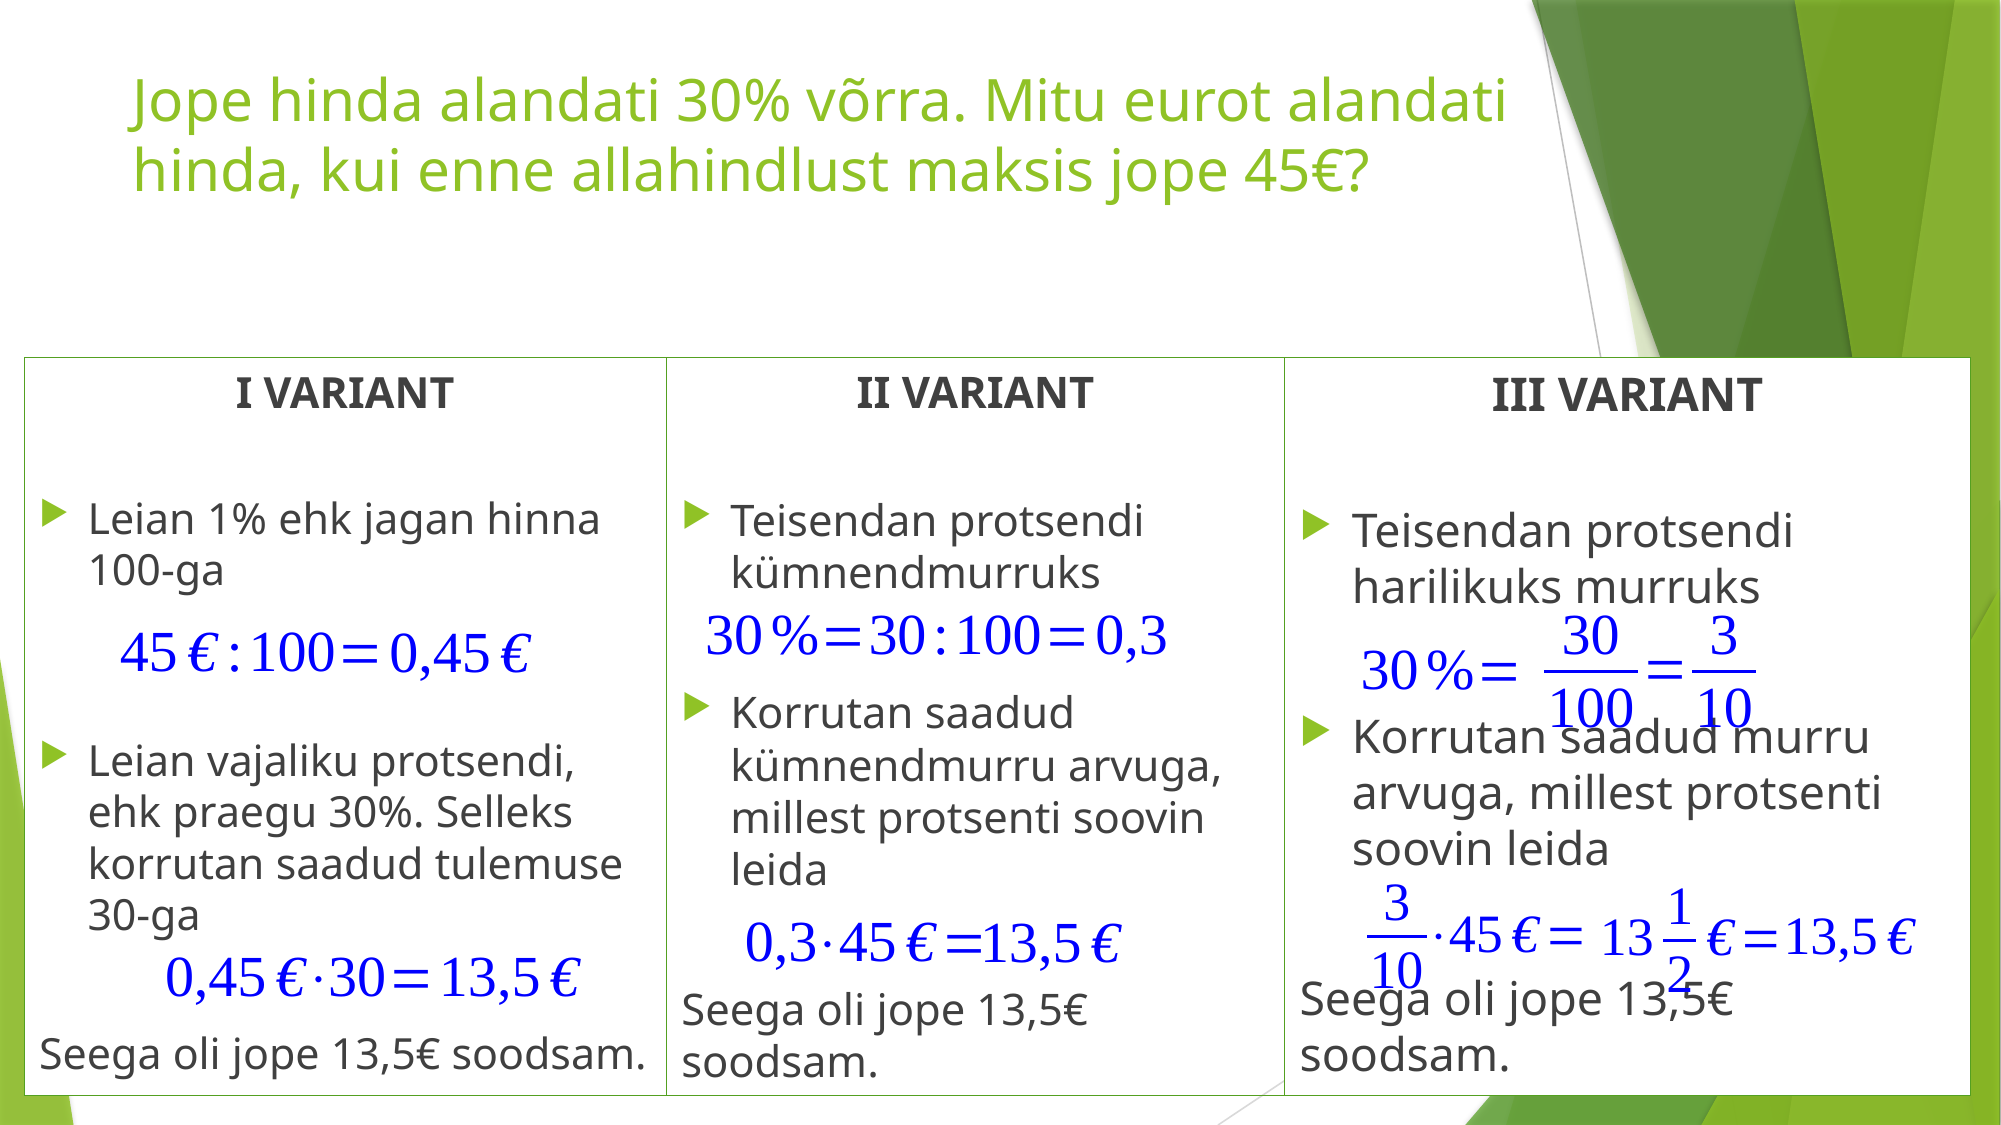

# Jope hinda alandati 30% võrra. Mitu eurot alandati hinda, kui enne allahindlust maksis jope 45€?
I VARIANT
Leian 1% ehk jagan hinna 100-ga
Leian vajaliku protsendi, ehk praegu 30%. Selleks korrutan saadud tulemuse 30-ga
Seega oli jope 13,5€ soodsam.
II VARIANT
Teisendan protsendi kümnendmurruks
Korrutan saadud kümnendmurru arvuga, millest protsenti soovin leida
Seega oli jope 13,5€ soodsam.
III VARIANT
Teisendan protsendi harilikuks murruks
Korrutan saadud murru arvuga, millest protsenti soovin leida
Seega oli jope 13,5€ soodsam.